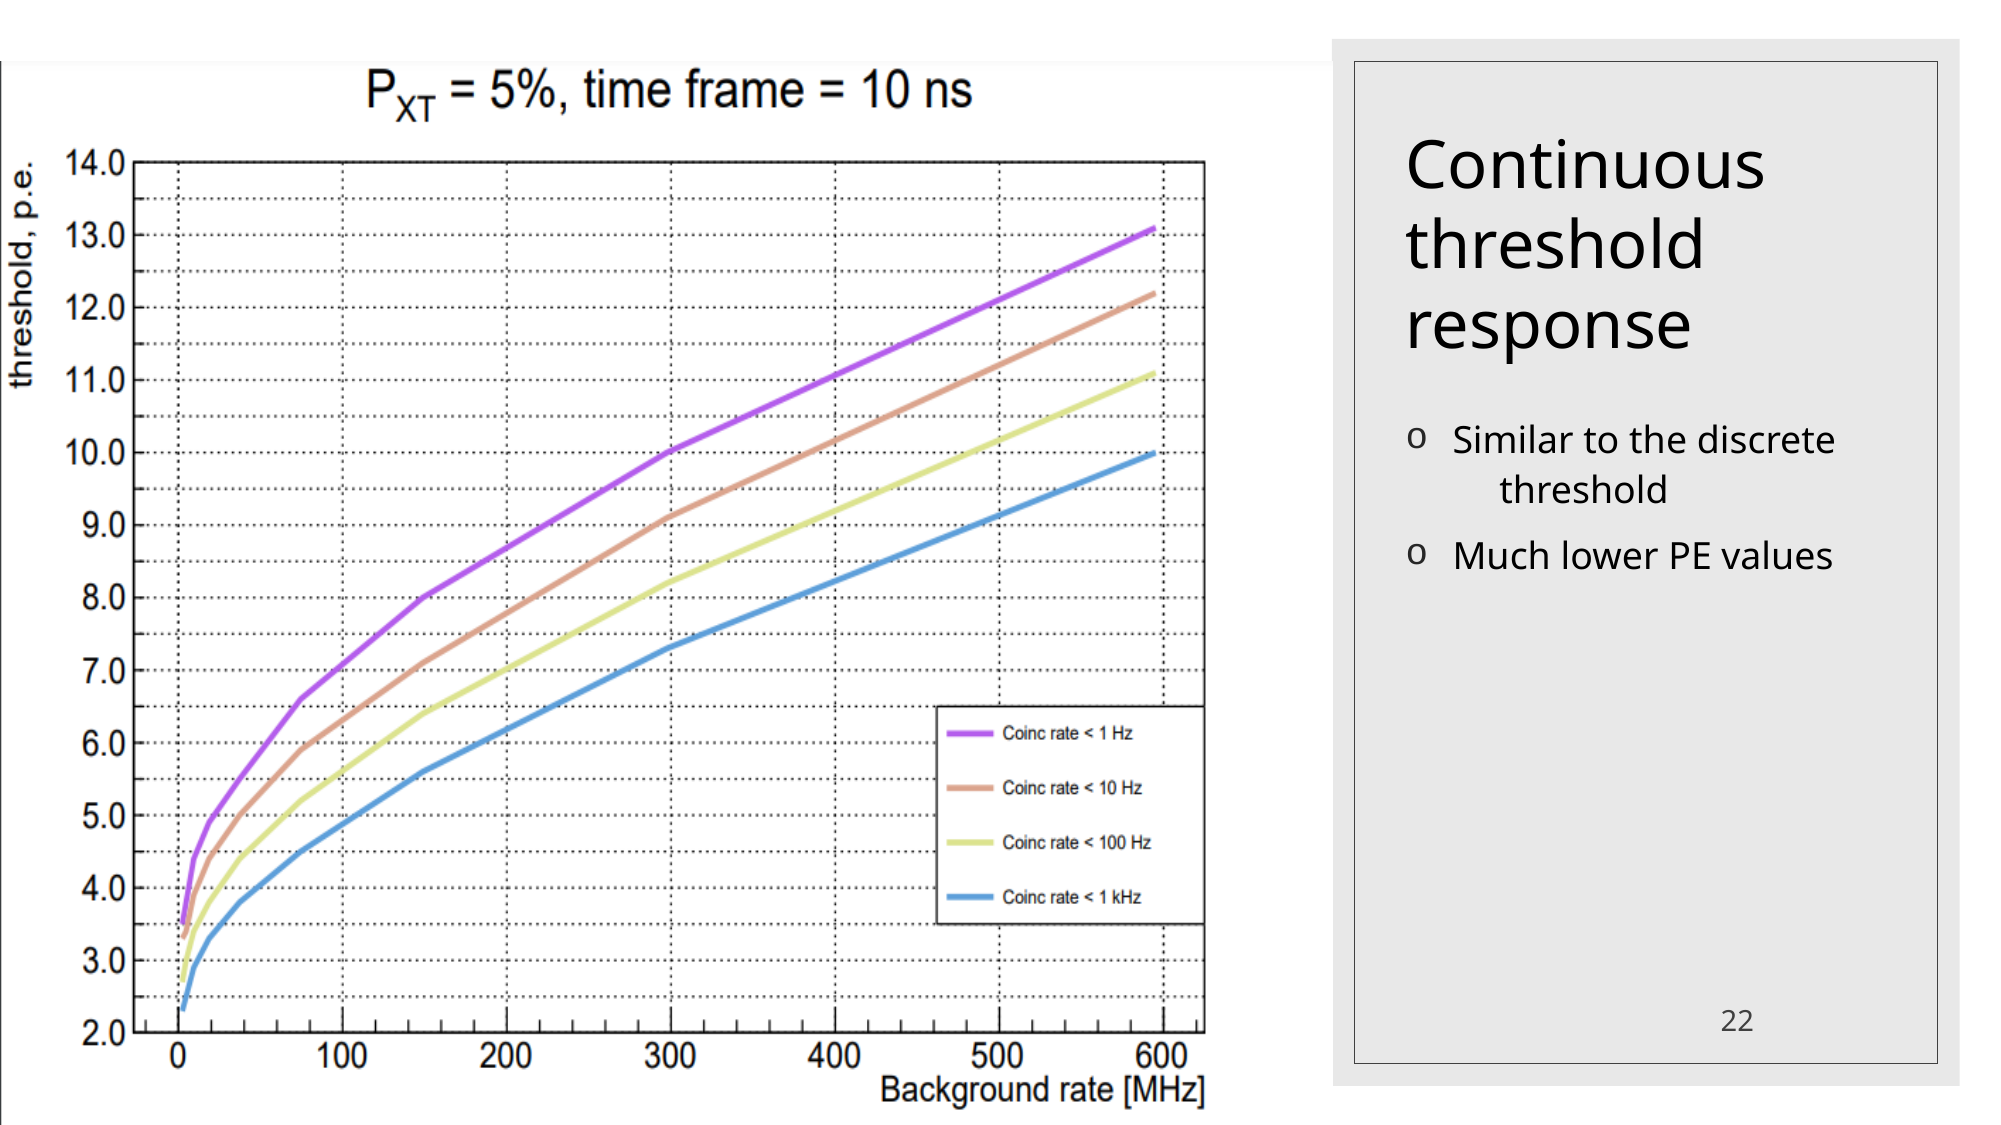

# Continuous threshold response
Similar to the discrete threshold
Much lower PE values